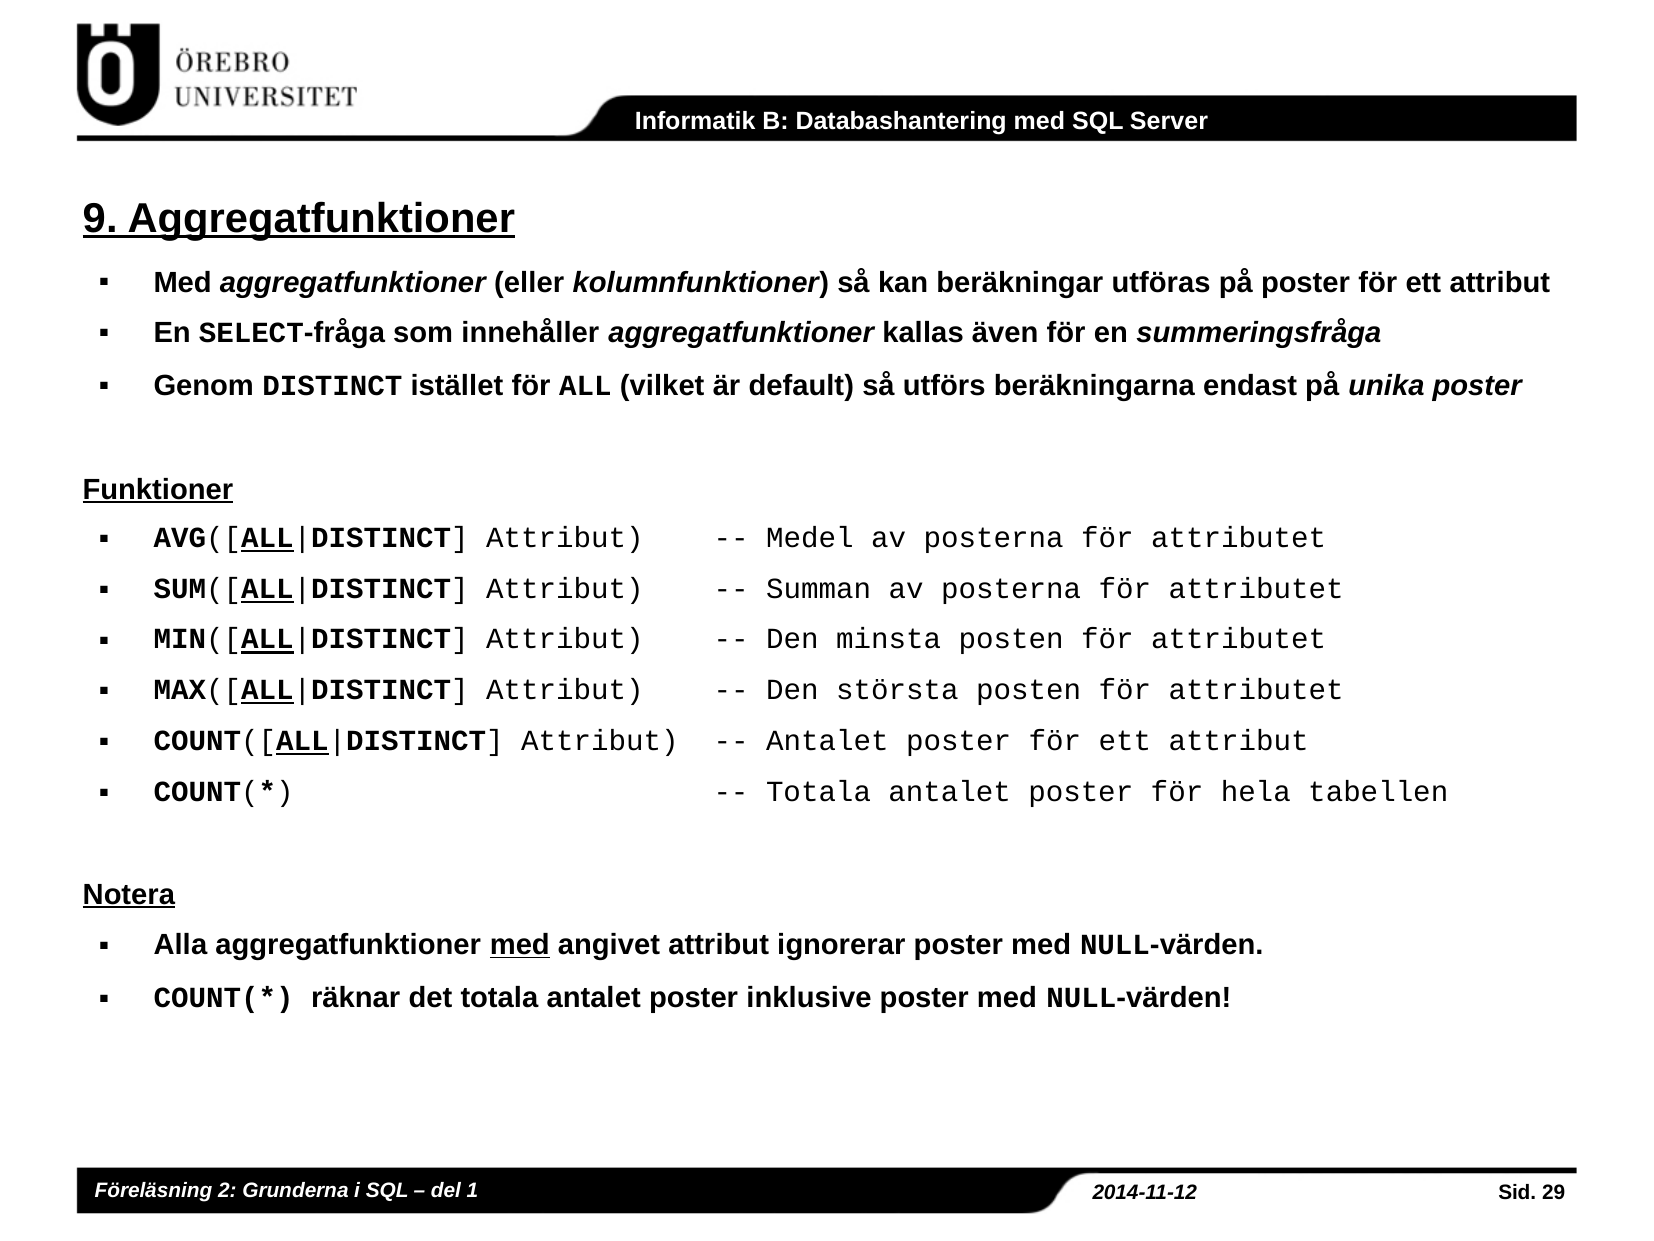

# 9. Aggregatfunktioner
Med aggregatfunktioner (eller kolumnfunktioner) så kan beräkningar utföras på poster för ett attribut
En SELECT-fråga som innehåller aggregatfunktioner kallas även för en summeringsfråga
Genom DISTINCT istället för ALL (vilket är default) så utförs beräkningarna endast på unika poster
Funktioner
AVG([ALL|DISTINCT] Attribut) -- Medel av posterna för attributet
SUM([ALL|DISTINCT] Attribut) -- Summan av posterna för attributet
MIN([ALL|DISTINCT] Attribut) -- Den minsta posten för attributet
MAX([ALL|DISTINCT] Attribut) -- Den största posten för attributet
COUNT([ALL|DISTINCT] Attribut) -- Antalet poster för ett attribut
COUNT(*) -- Totala antalet poster för hela tabellen
Notera
Alla aggregatfunktioner med angivet attribut ignorerar poster med NULL-värden.
COUNT(*) räknar det totala antalet poster inklusive poster med NULL-värden!
Föreläsning 2: Grunderna i SQL – del 1
2014-11-12
29